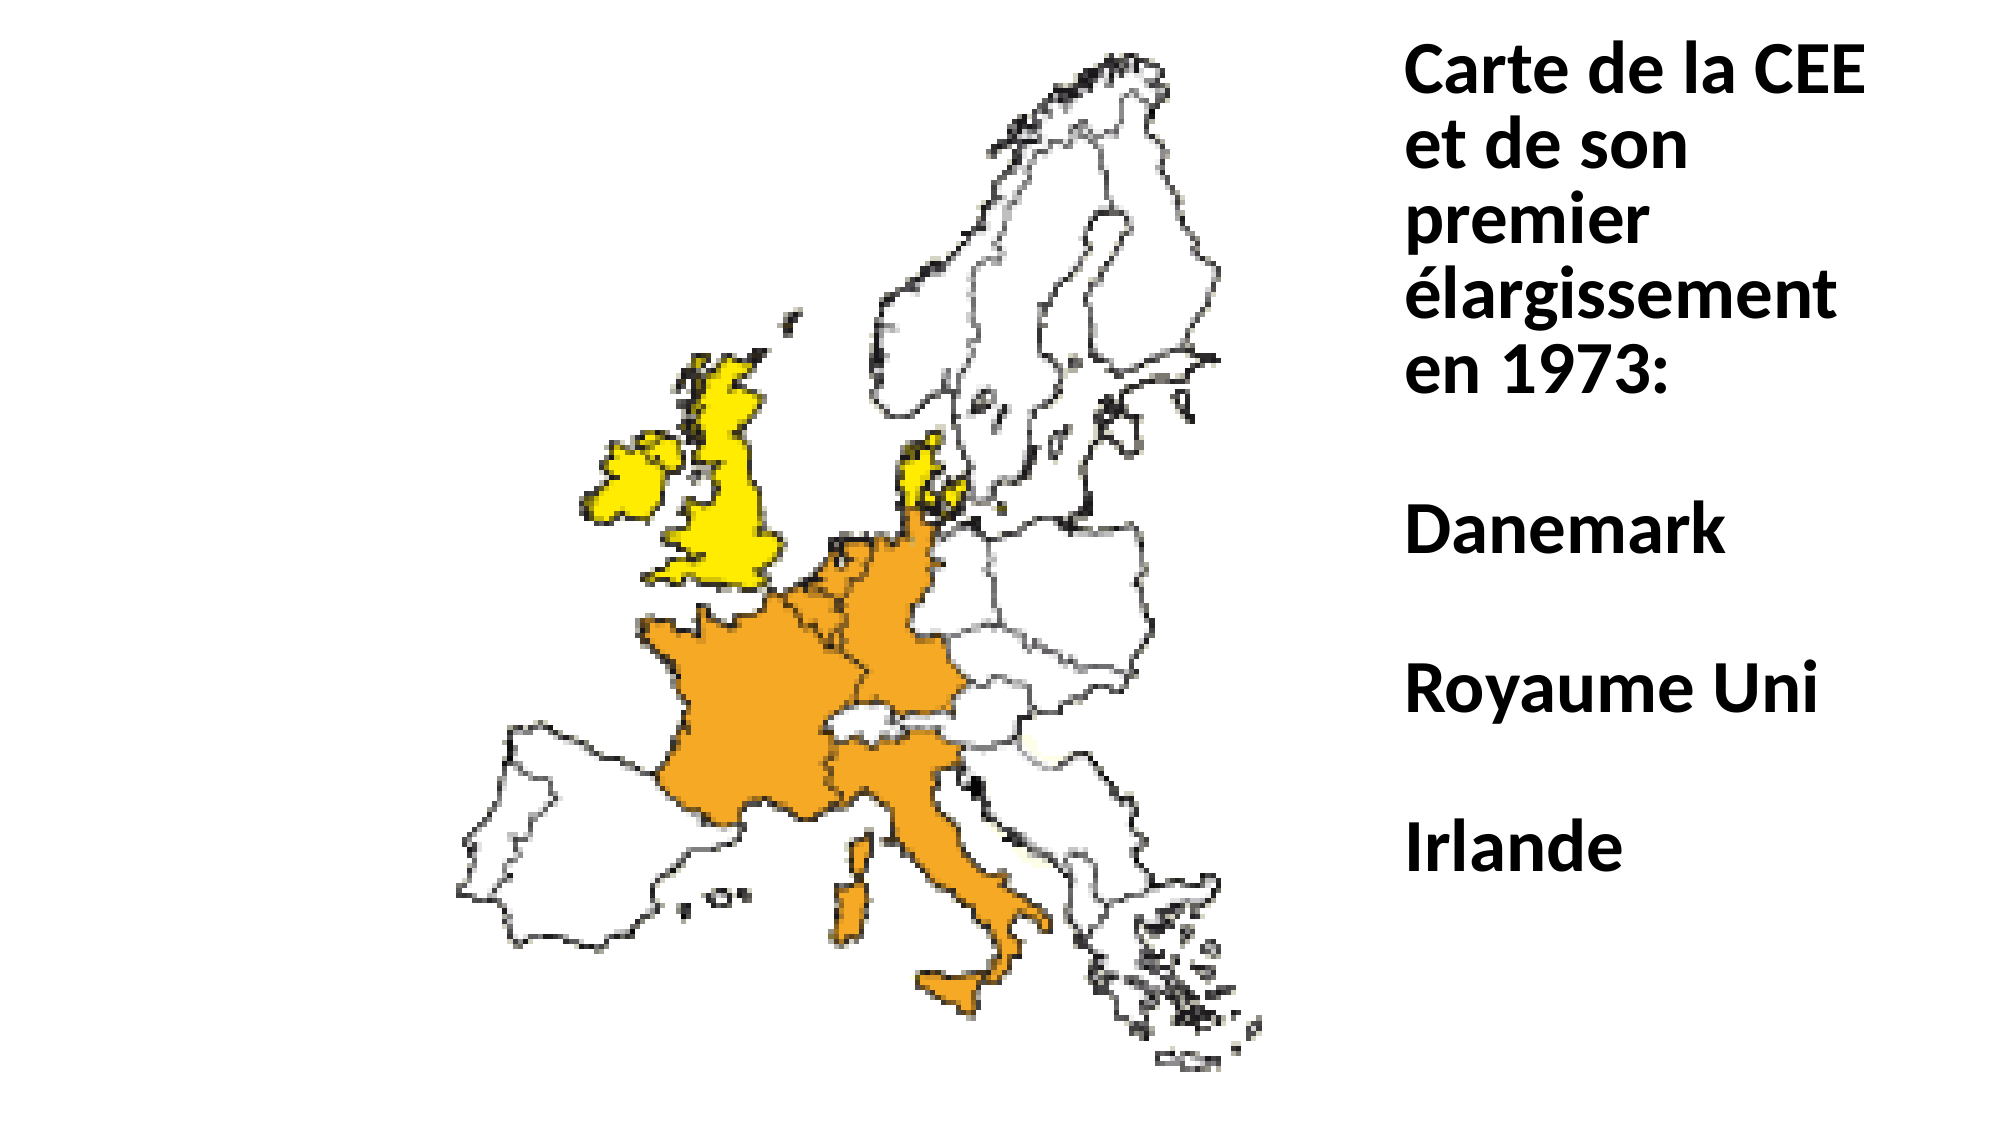

Carte de la CEE et de son premier élargissement en 1973:
Danemark
Royaume Uni
Irlande